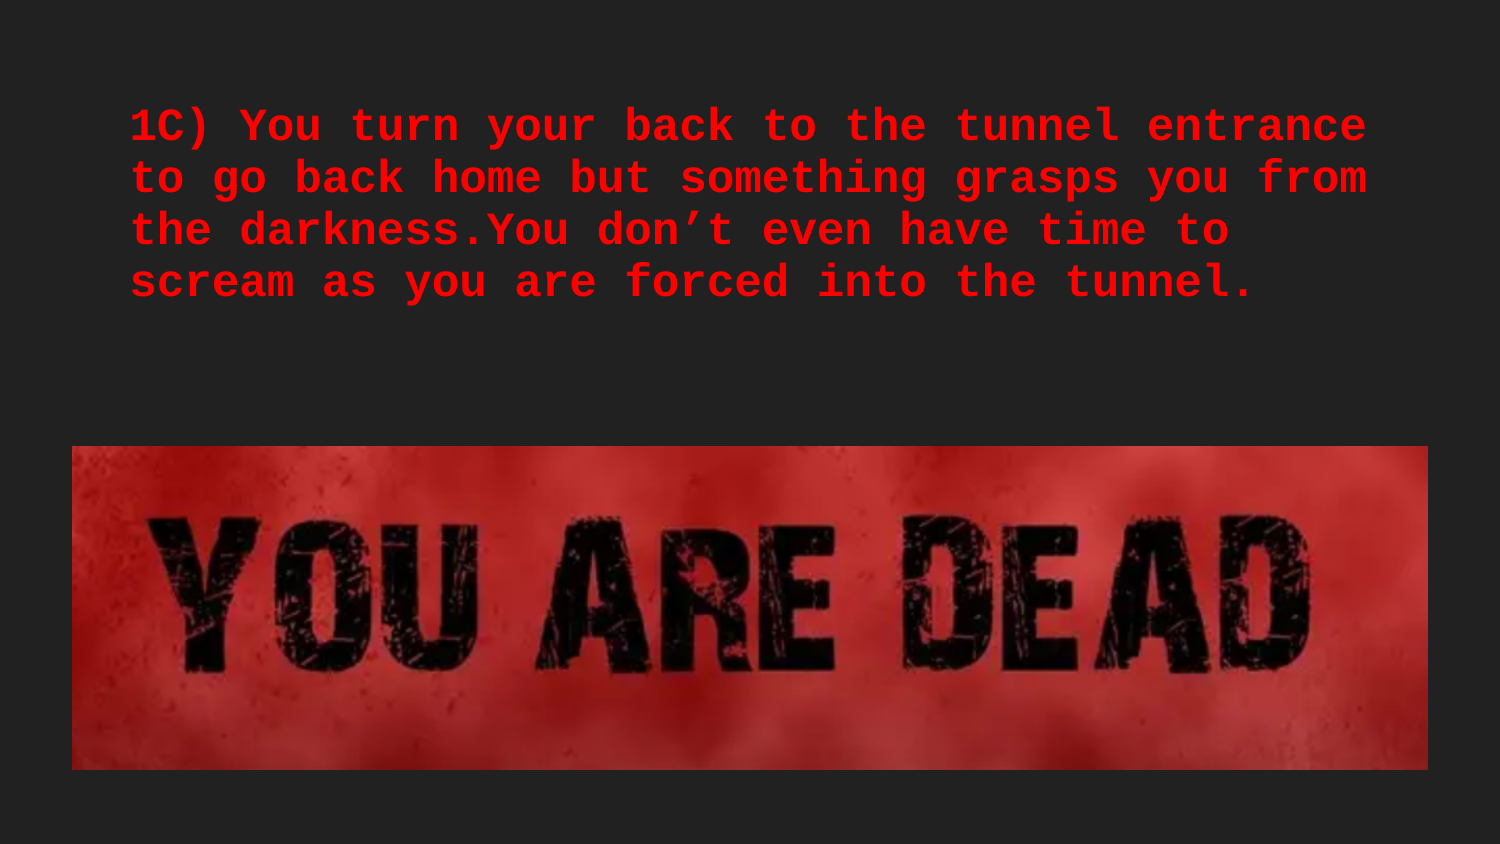

# 1C) You turn your back to the tunnel entrance to go back home but something grasps you from the darkness.You don’t even have time to scream as you are forced into the tunnel.